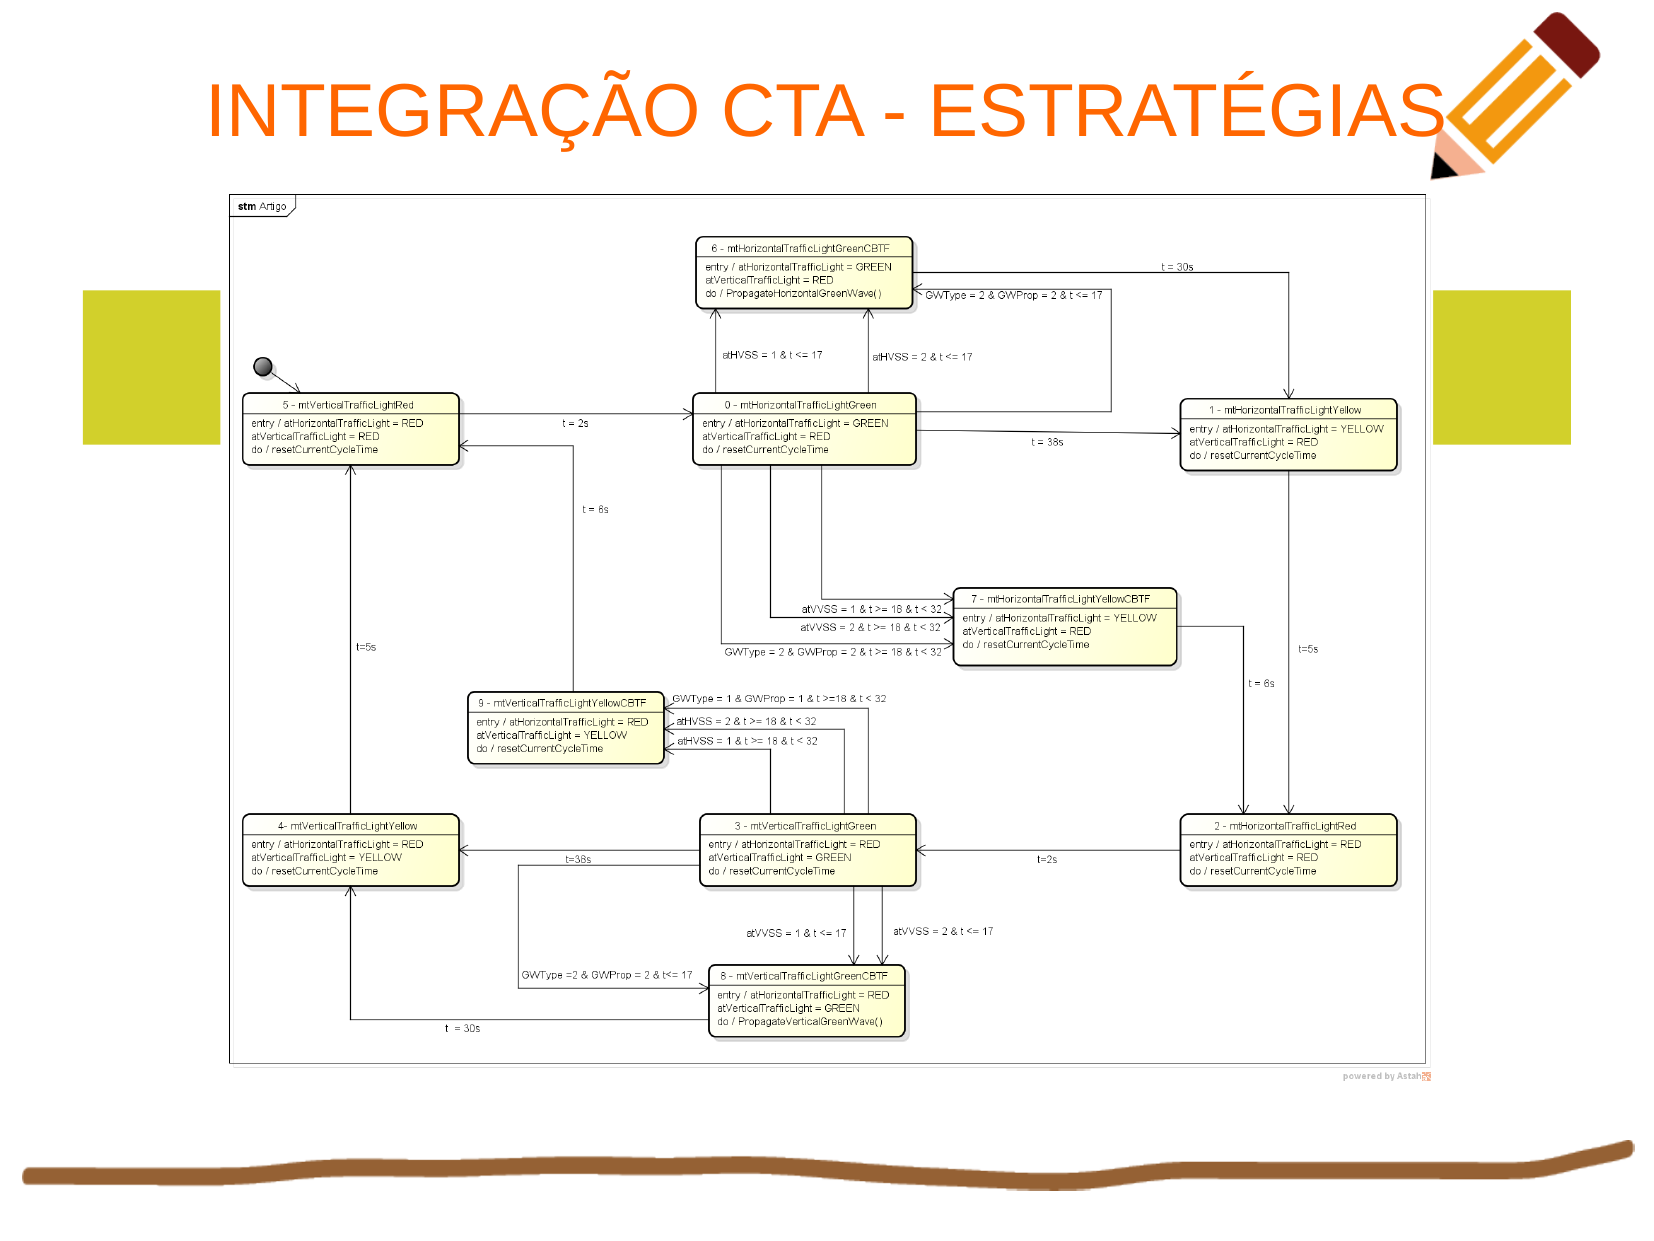

# INTEGRAÇÃO CTA - ESTRATÉGIAS
CONTROLE BASEADO EM TRÁFEGO FACILITADO - CBTF